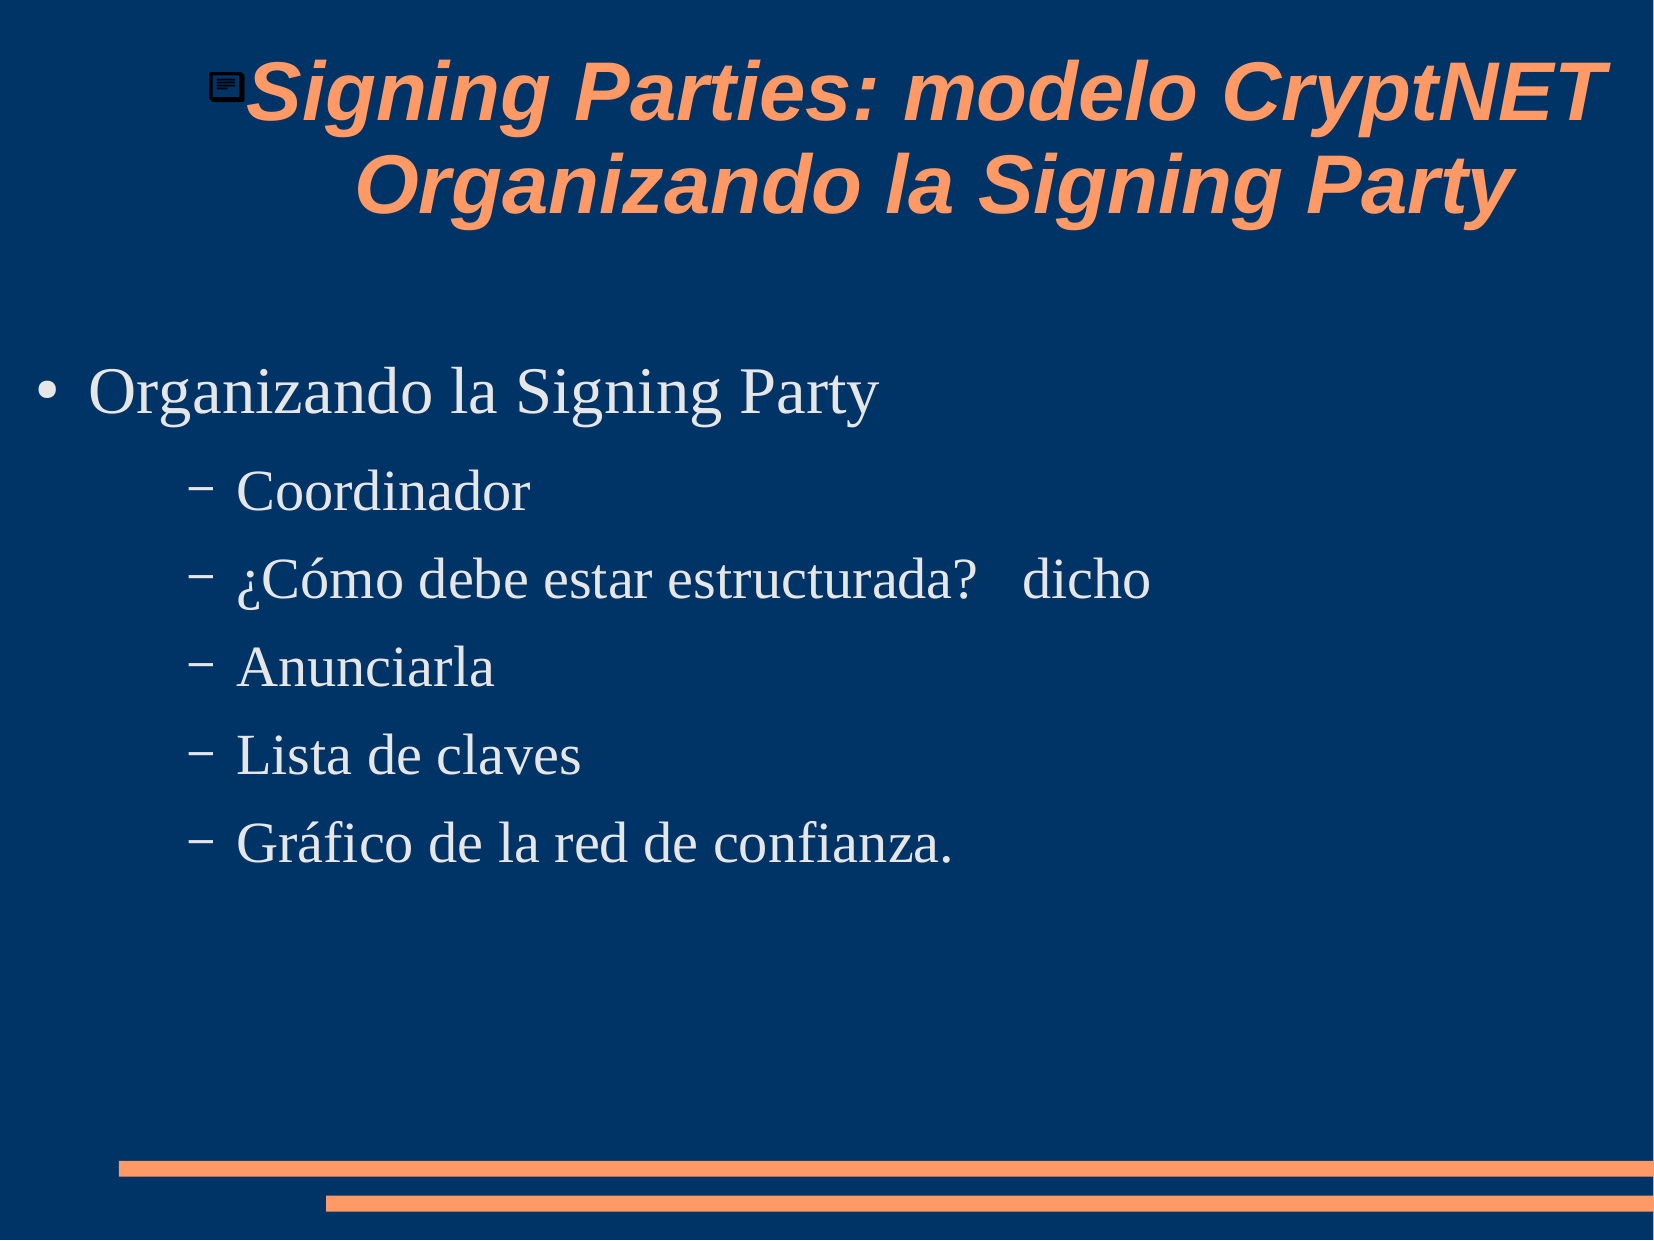

# Signing Parties: modelo CryptNET Organizando la Signing Party
Organizando la Signing Party
Coordinador
¿Cómo debe estar estructurada? dicho
Anunciarla
Lista de claves
Gráfico de la red de confianza.